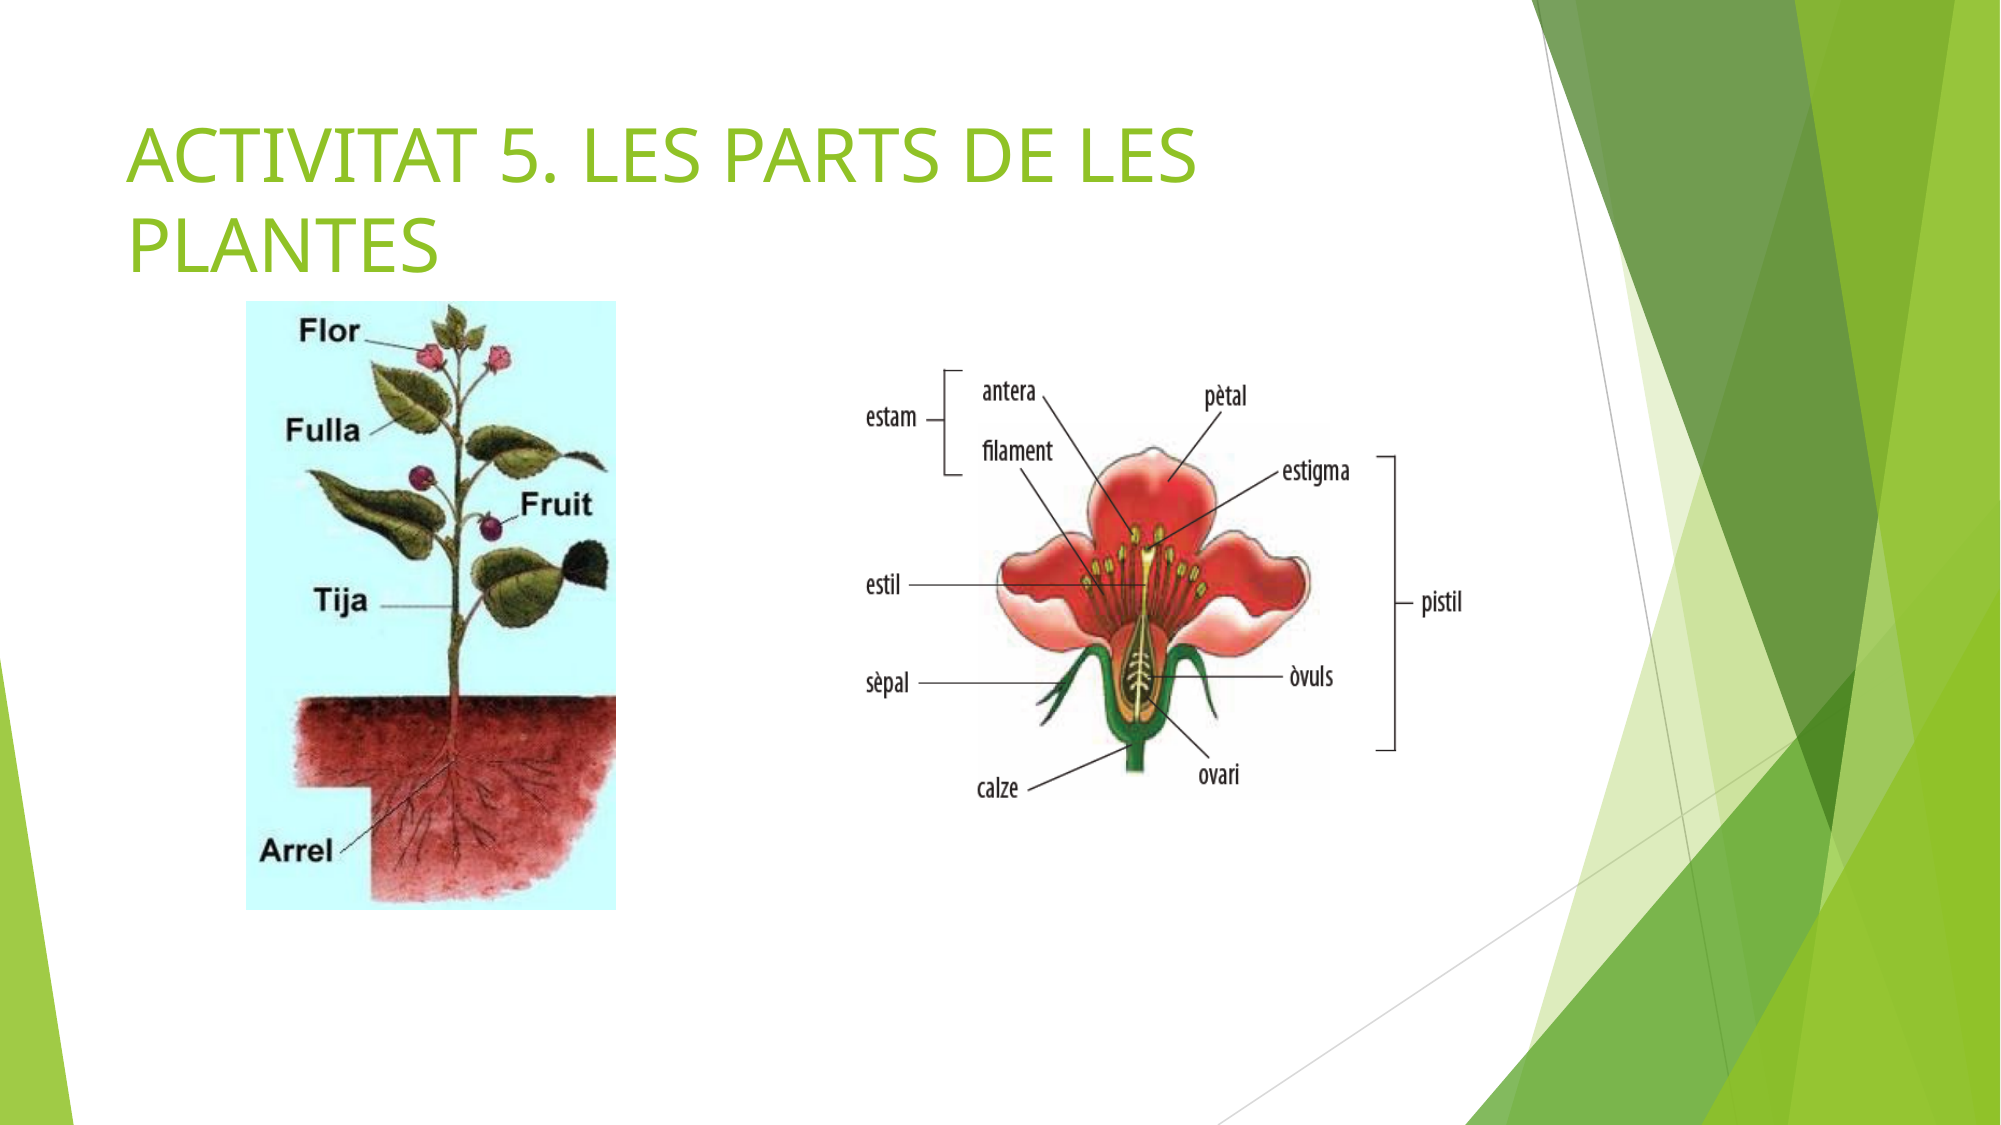

# ACTIVITAT 5. LES PARTS DE LES PLANTES